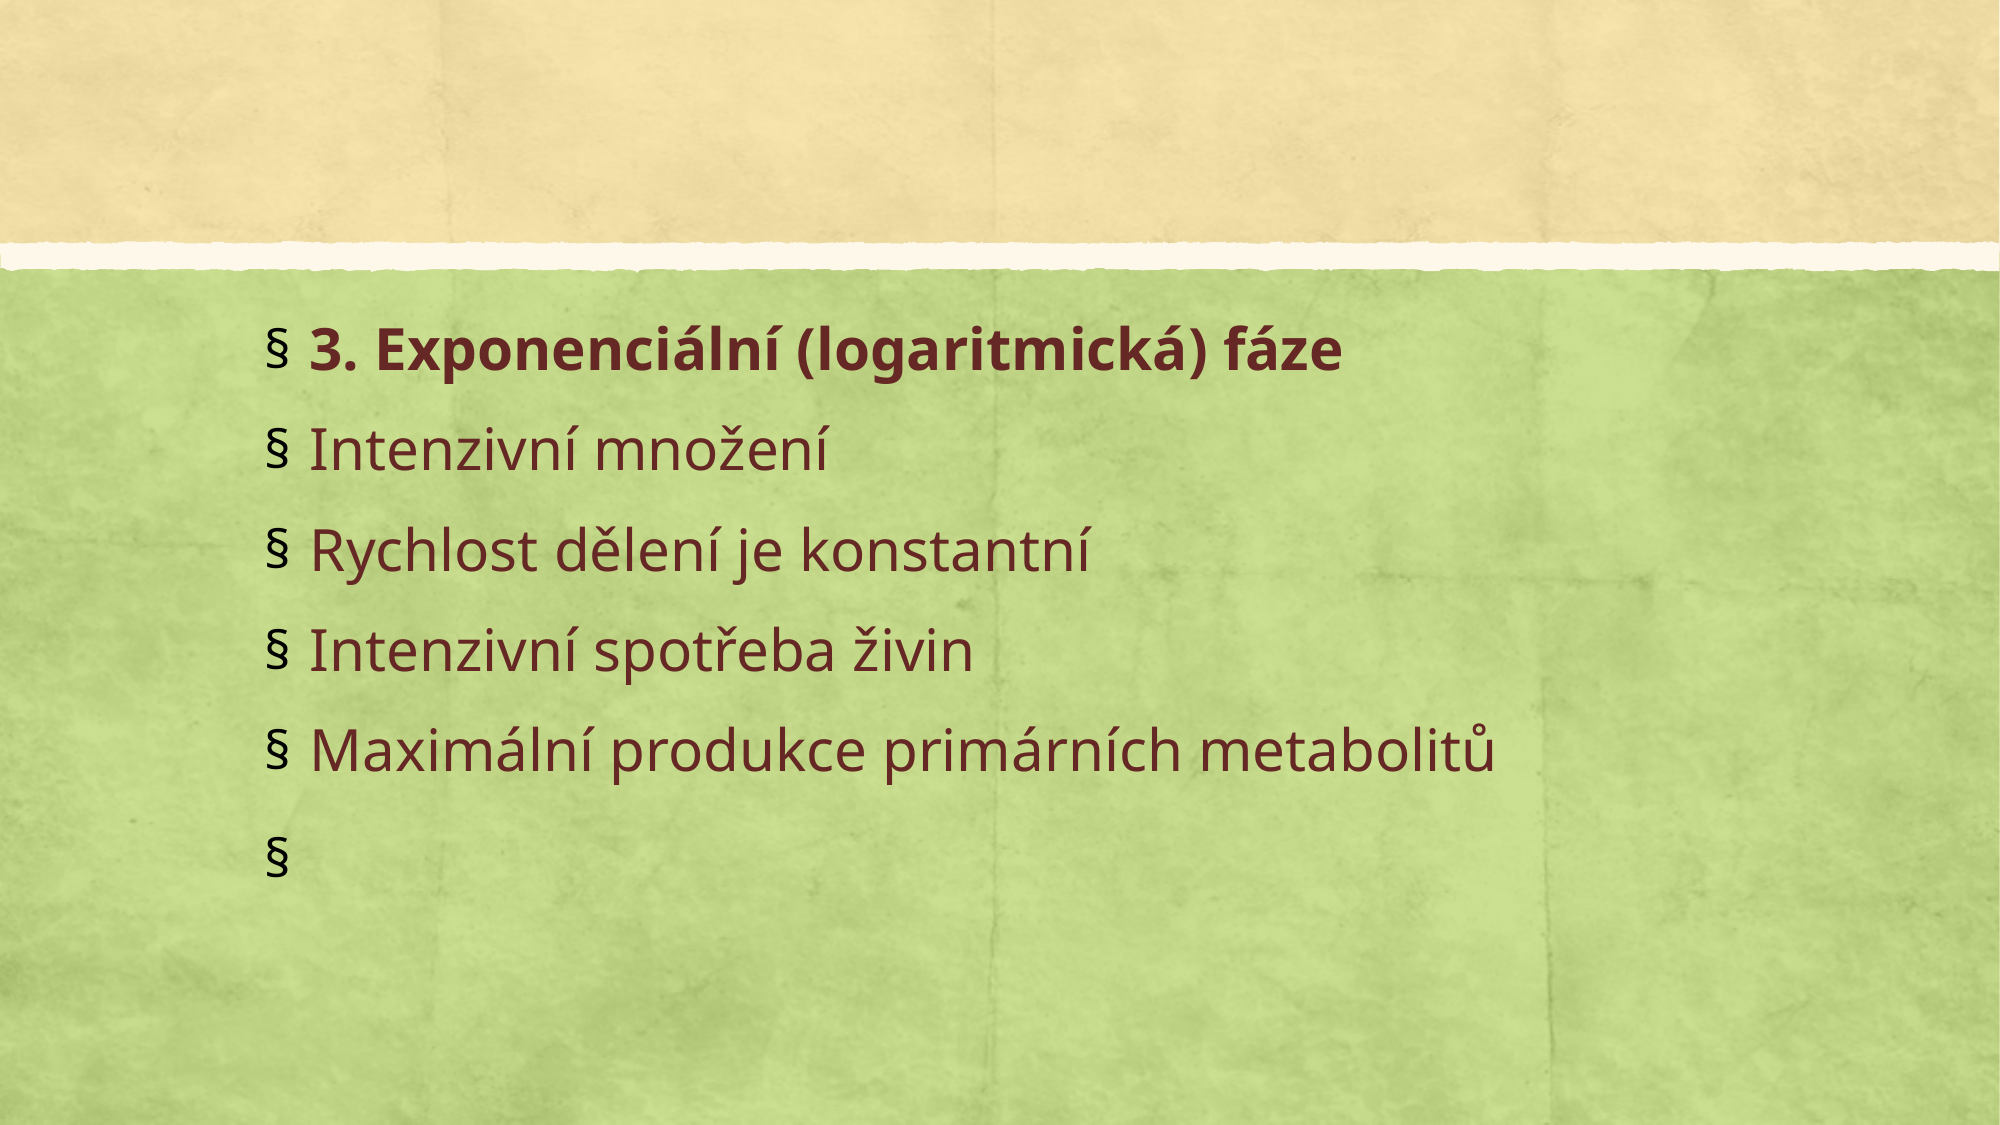

#
3. Exponenciální (logaritmická) fáze
Intenzivní množení
Rychlost dělení je konstantní
Intenzivní spotřeba živin
Maximální produkce primárních metabolitů